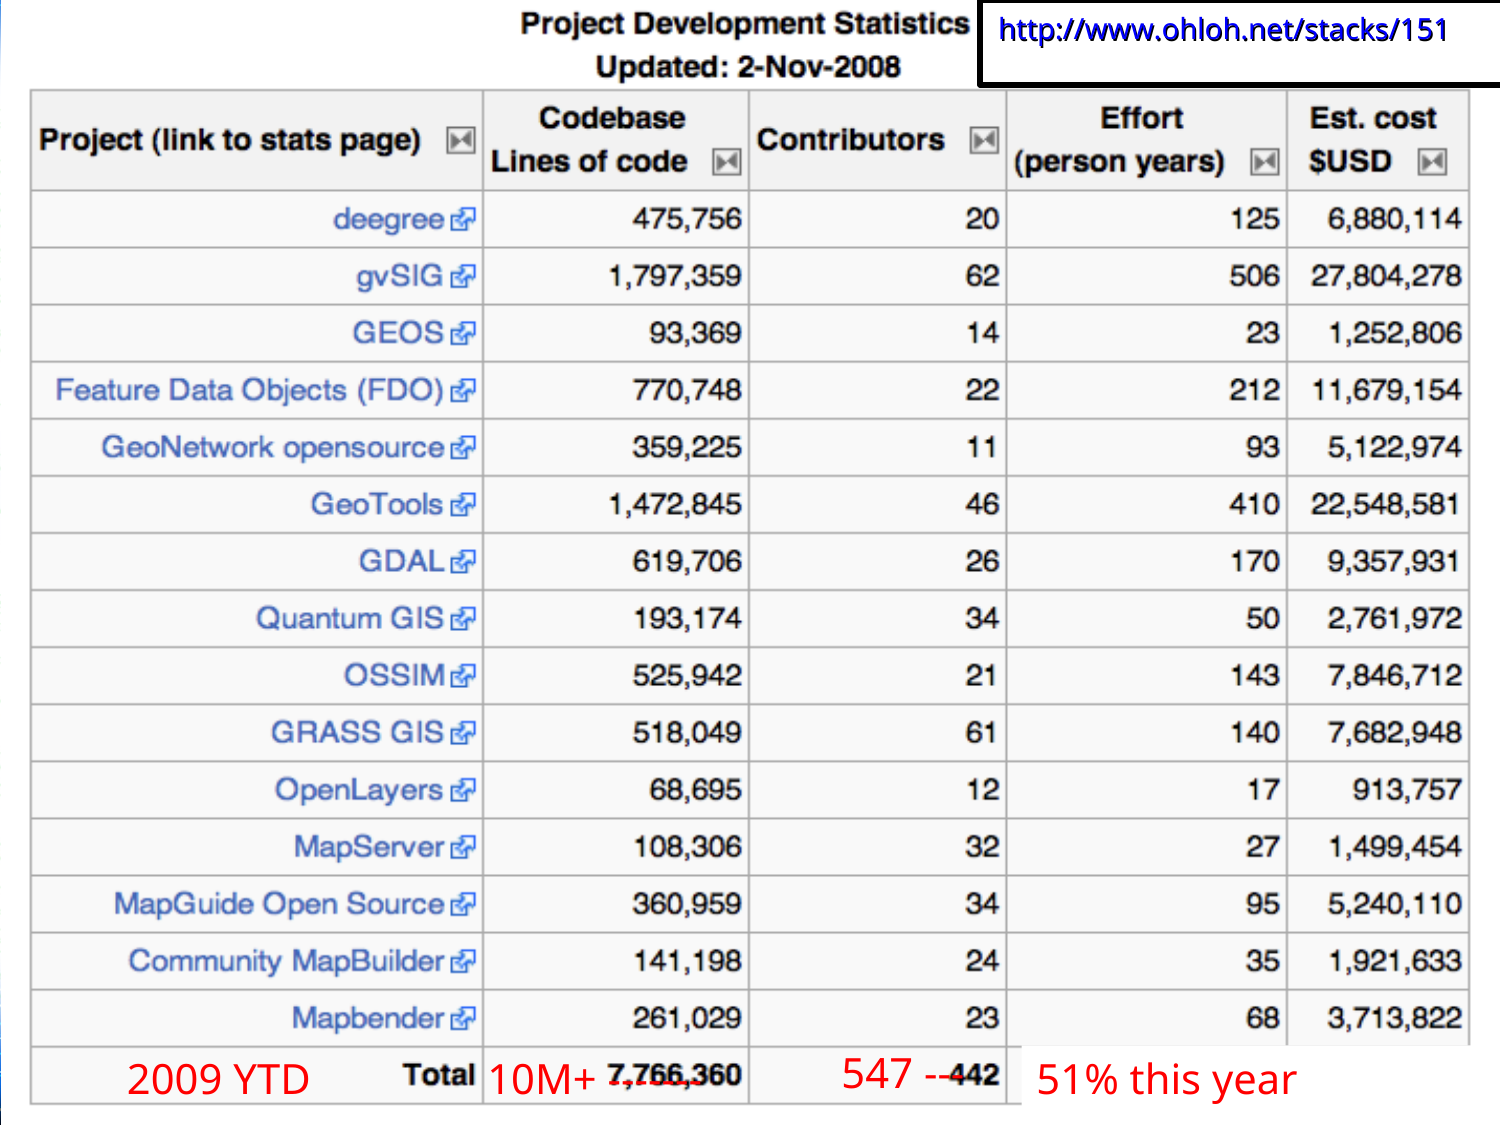

http://www.ohloh.net/stacks/151
547 ---
2009 YTD
10M+ -------
51% this year